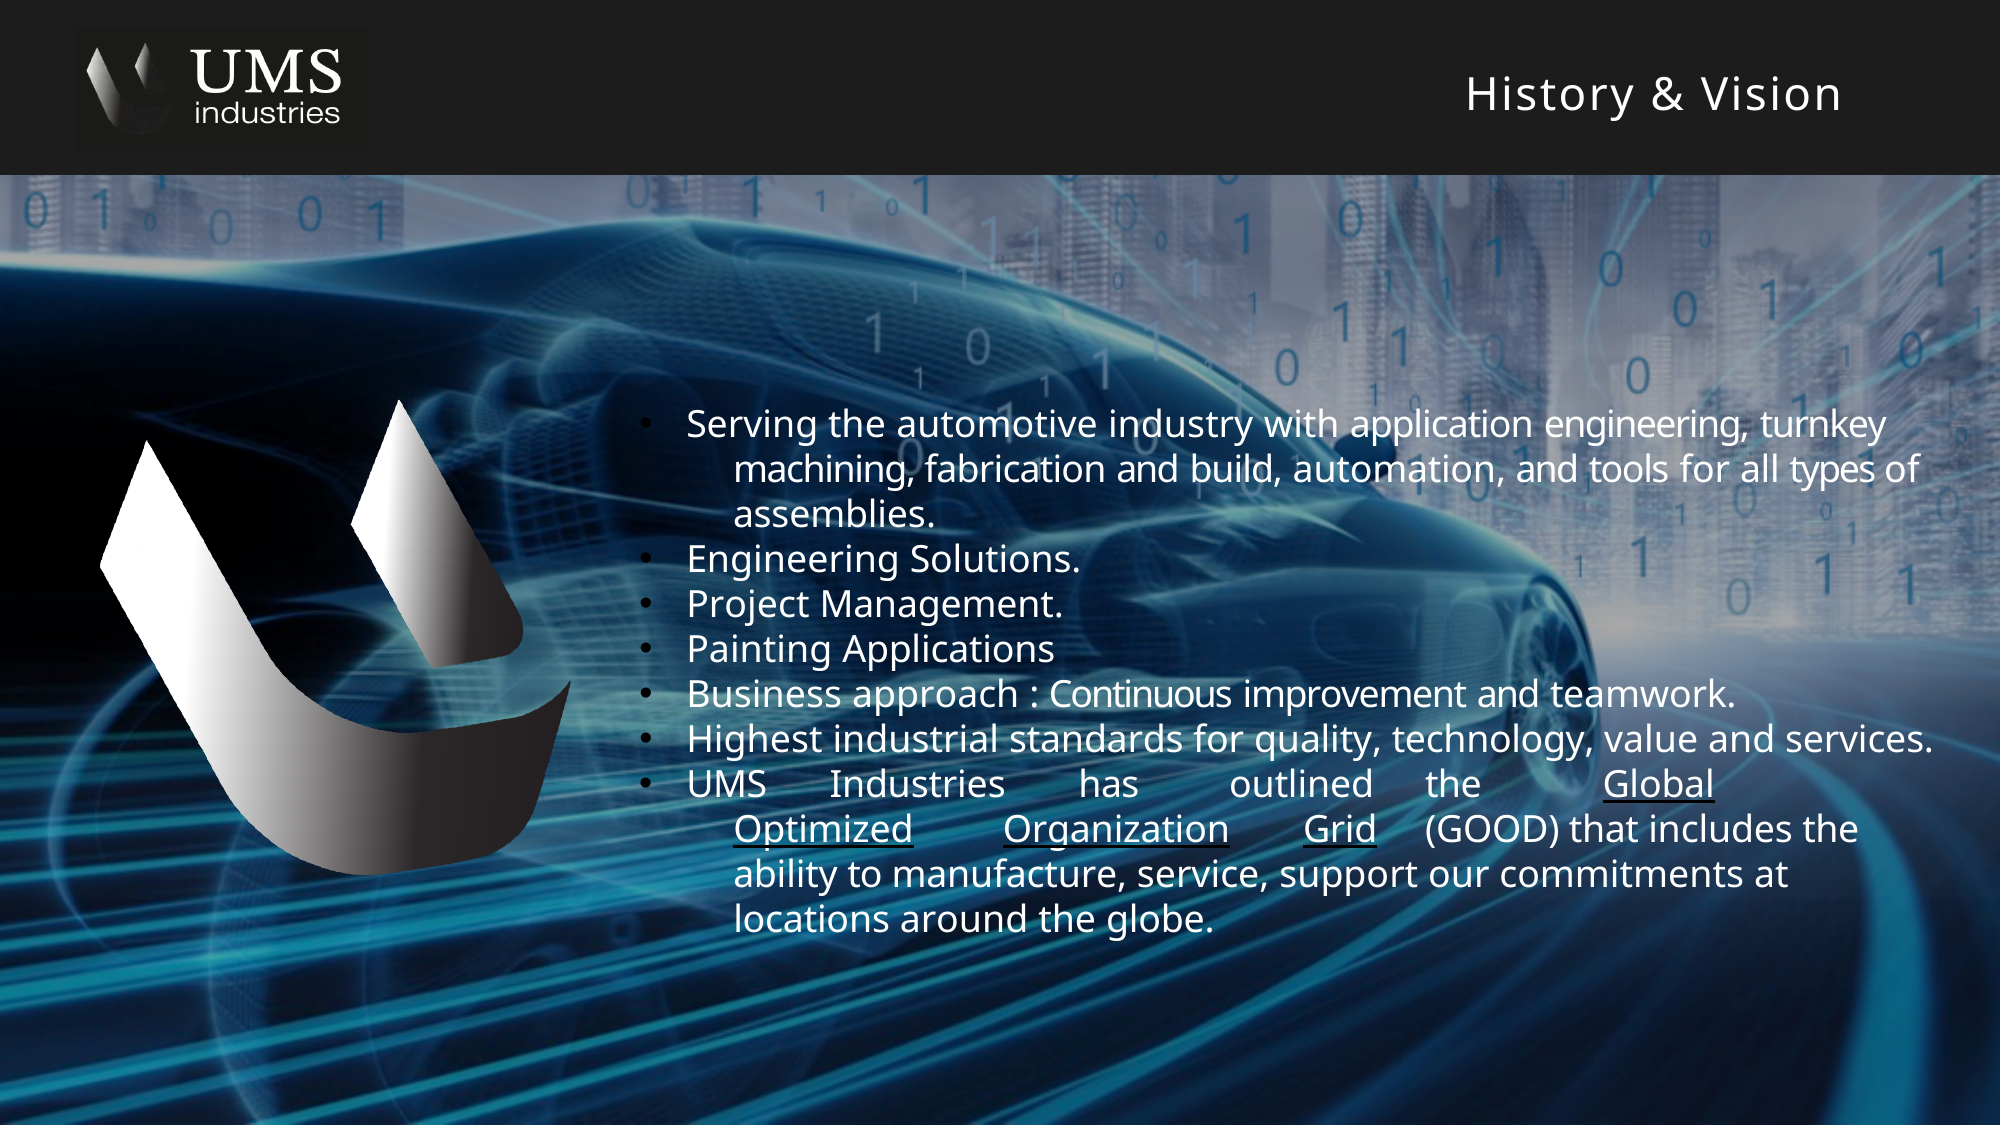

History & Vision
Serving the automotive industry with application engineering, turnkey machining, fabrication and build, automation, and tools for all types of assemblies.
Engineering Solutions.
Project Management.
Painting Applications
Business approach : Continuous improvement and teamwork.
Highest industrial standards for quality, technology, value and services.
UMS	Industries	has	outlined	the	Global	Optimized	Organization	Grid	(GOOD) that includes the ability to manufacture, service, support our commitments at locations around the globe.